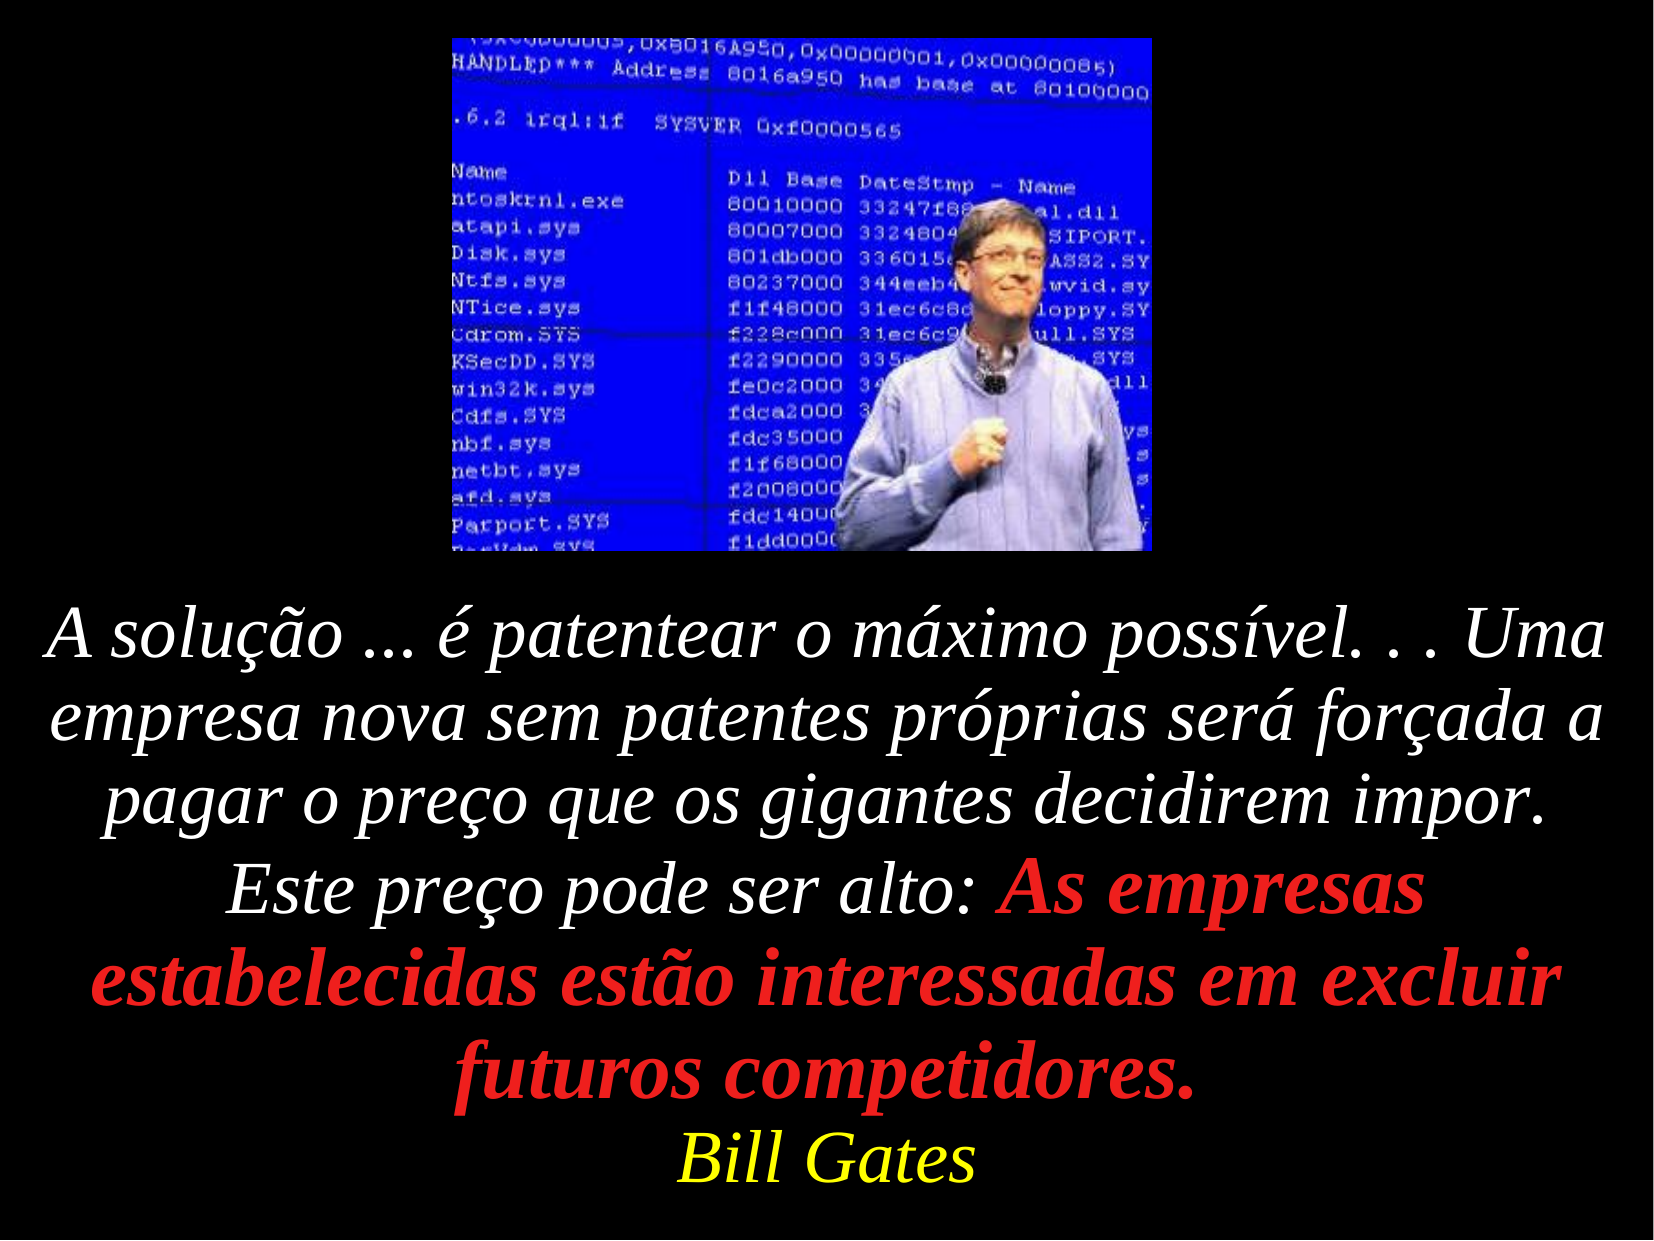

# A solução ... é patentear o máximo possível. . . Uma empresa nova sem patentes próprias será forçada a pagar o preço que os gigantes decidirem impor. Este preço pode ser alto: As empresas estabelecidas estão interessadas em excluir futuros competidores. Bill Gates